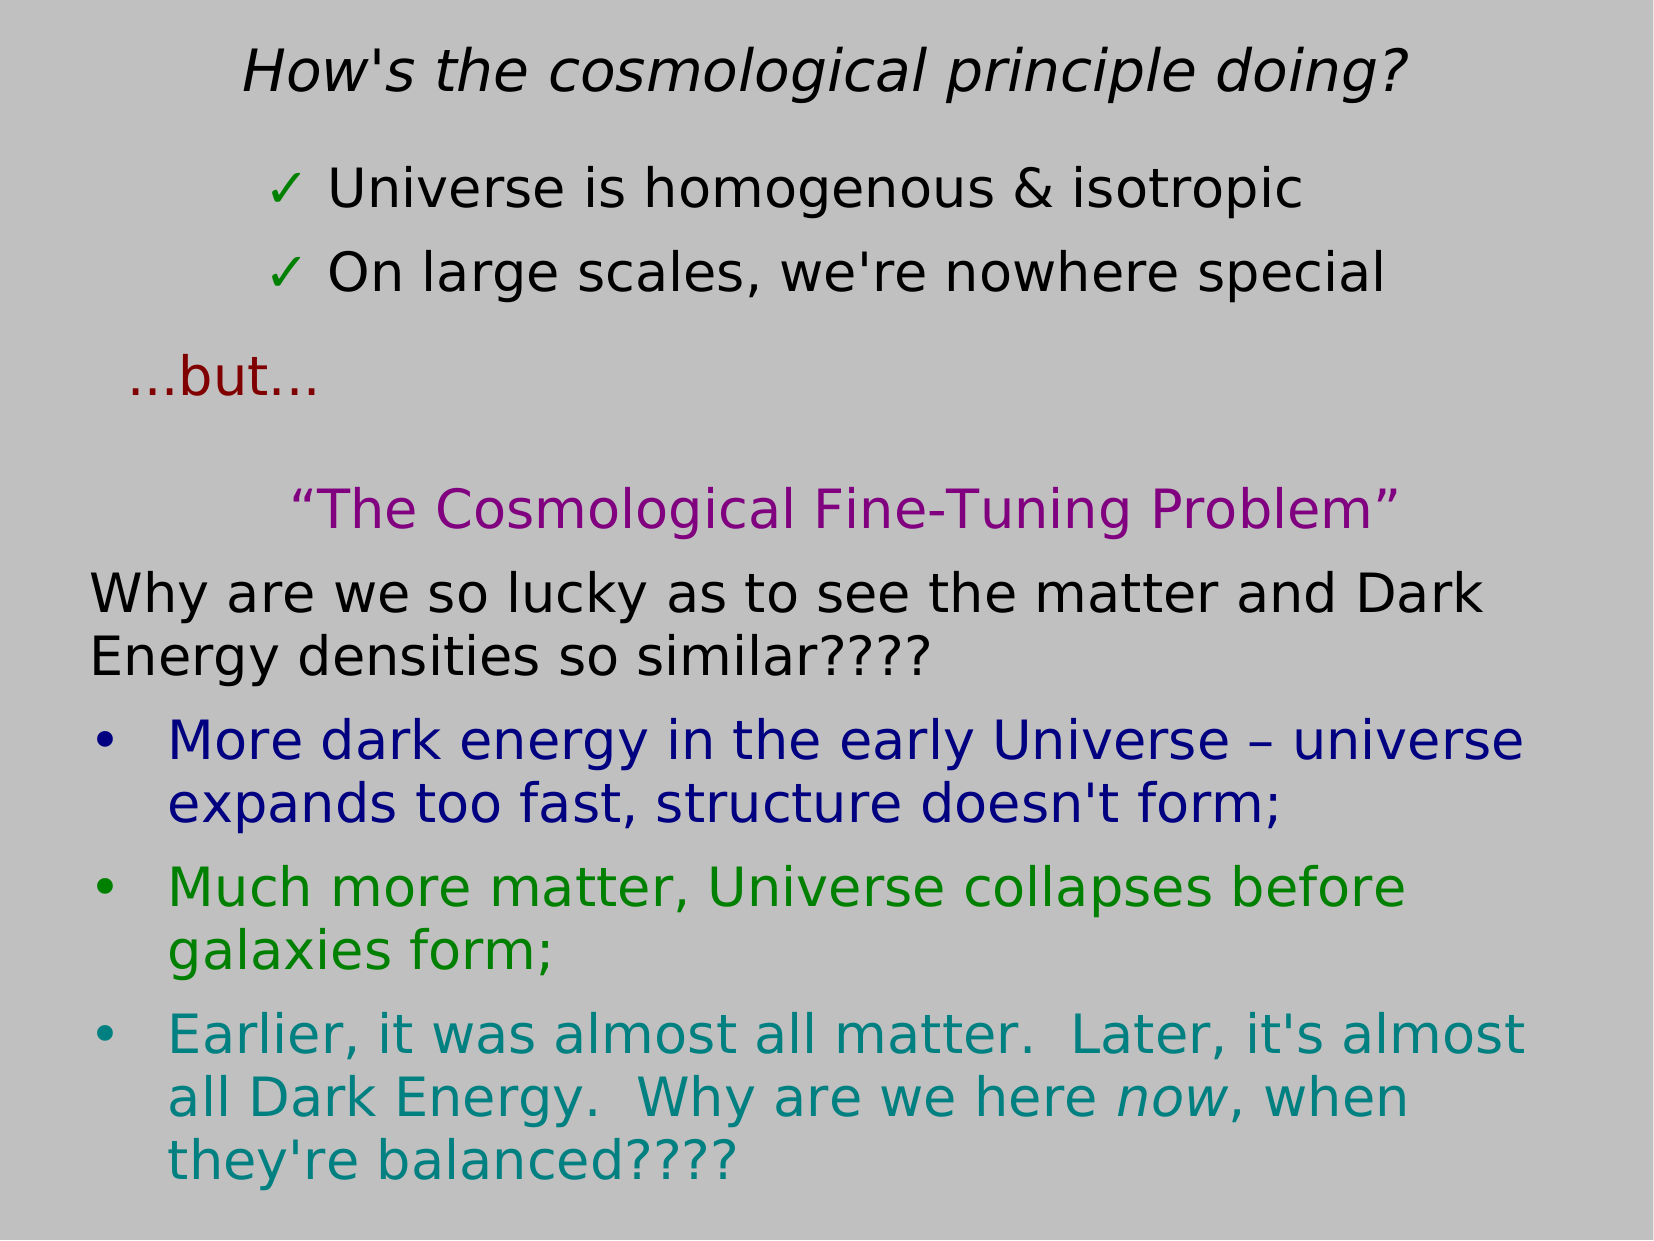

How's the cosmological principle doing?
✓ Universe is homogenous & isotropic
✓ On large scales, we're nowhere special
...but...
“The Cosmological Fine-Tuning Problem”
Why are we so lucky as to see the matter and Dark Energy densities so similar????
•	More dark energy in the early Universe – universe expands too fast, structure doesn't form;
•	Much more matter, Universe collapses before galaxies form;
•	Earlier, it was almost all matter. Later, it's almost all Dark Energy. Why are we here now, when they're balanced????